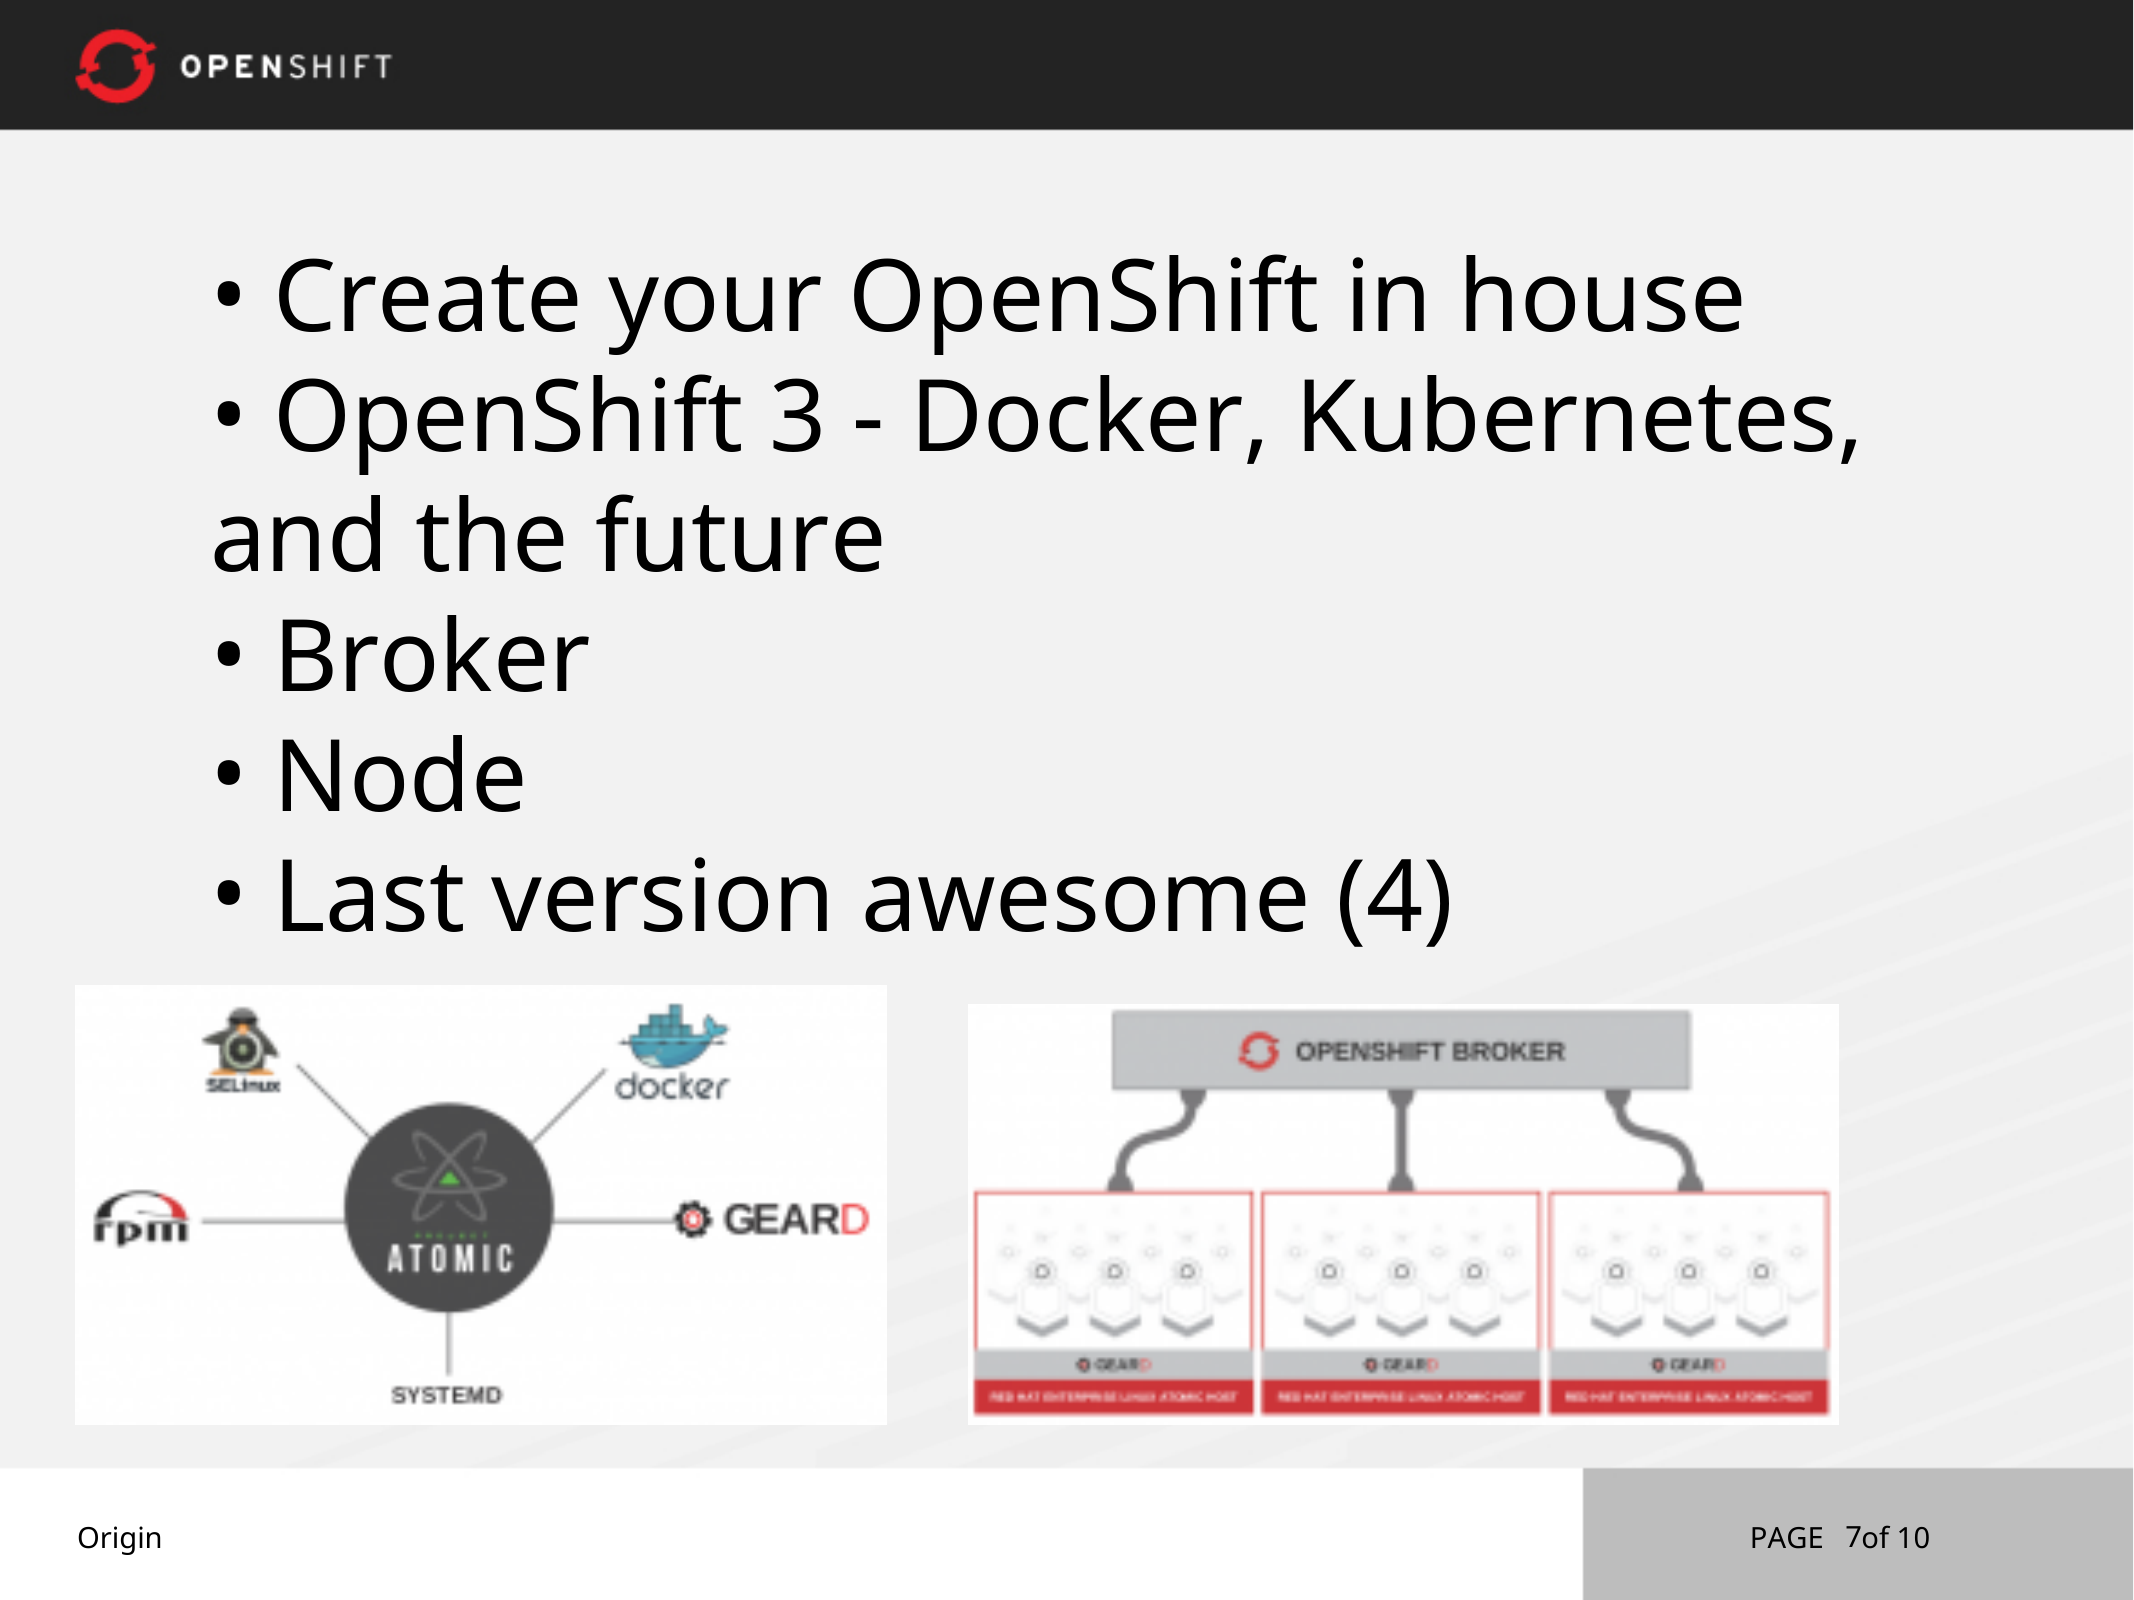

Create your OpenShift in house
 OpenShift 3 - Docker, Kubernetes, and the future
 Broker
 Node
 Last version awesome (4)
PAGE of 10
Origin
7